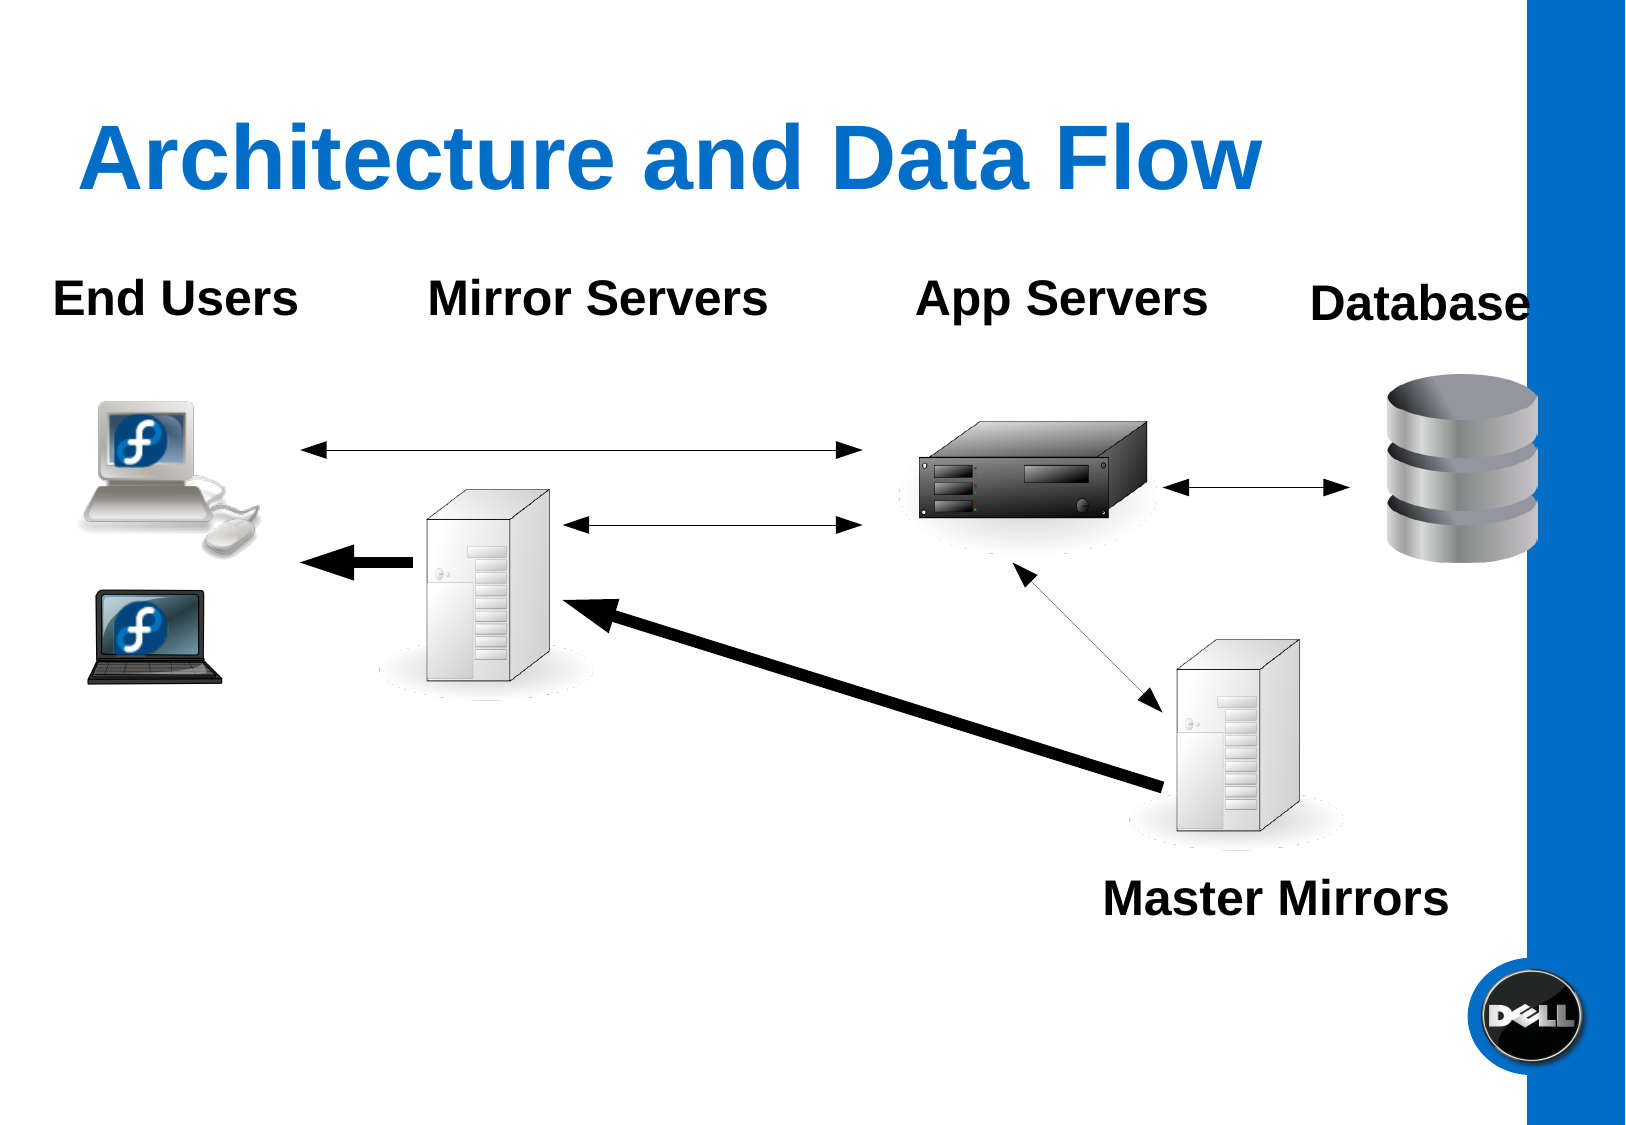

# Architecture and Data Flow
End Users
Mirror Servers
App Servers
Database
Master Mirrors